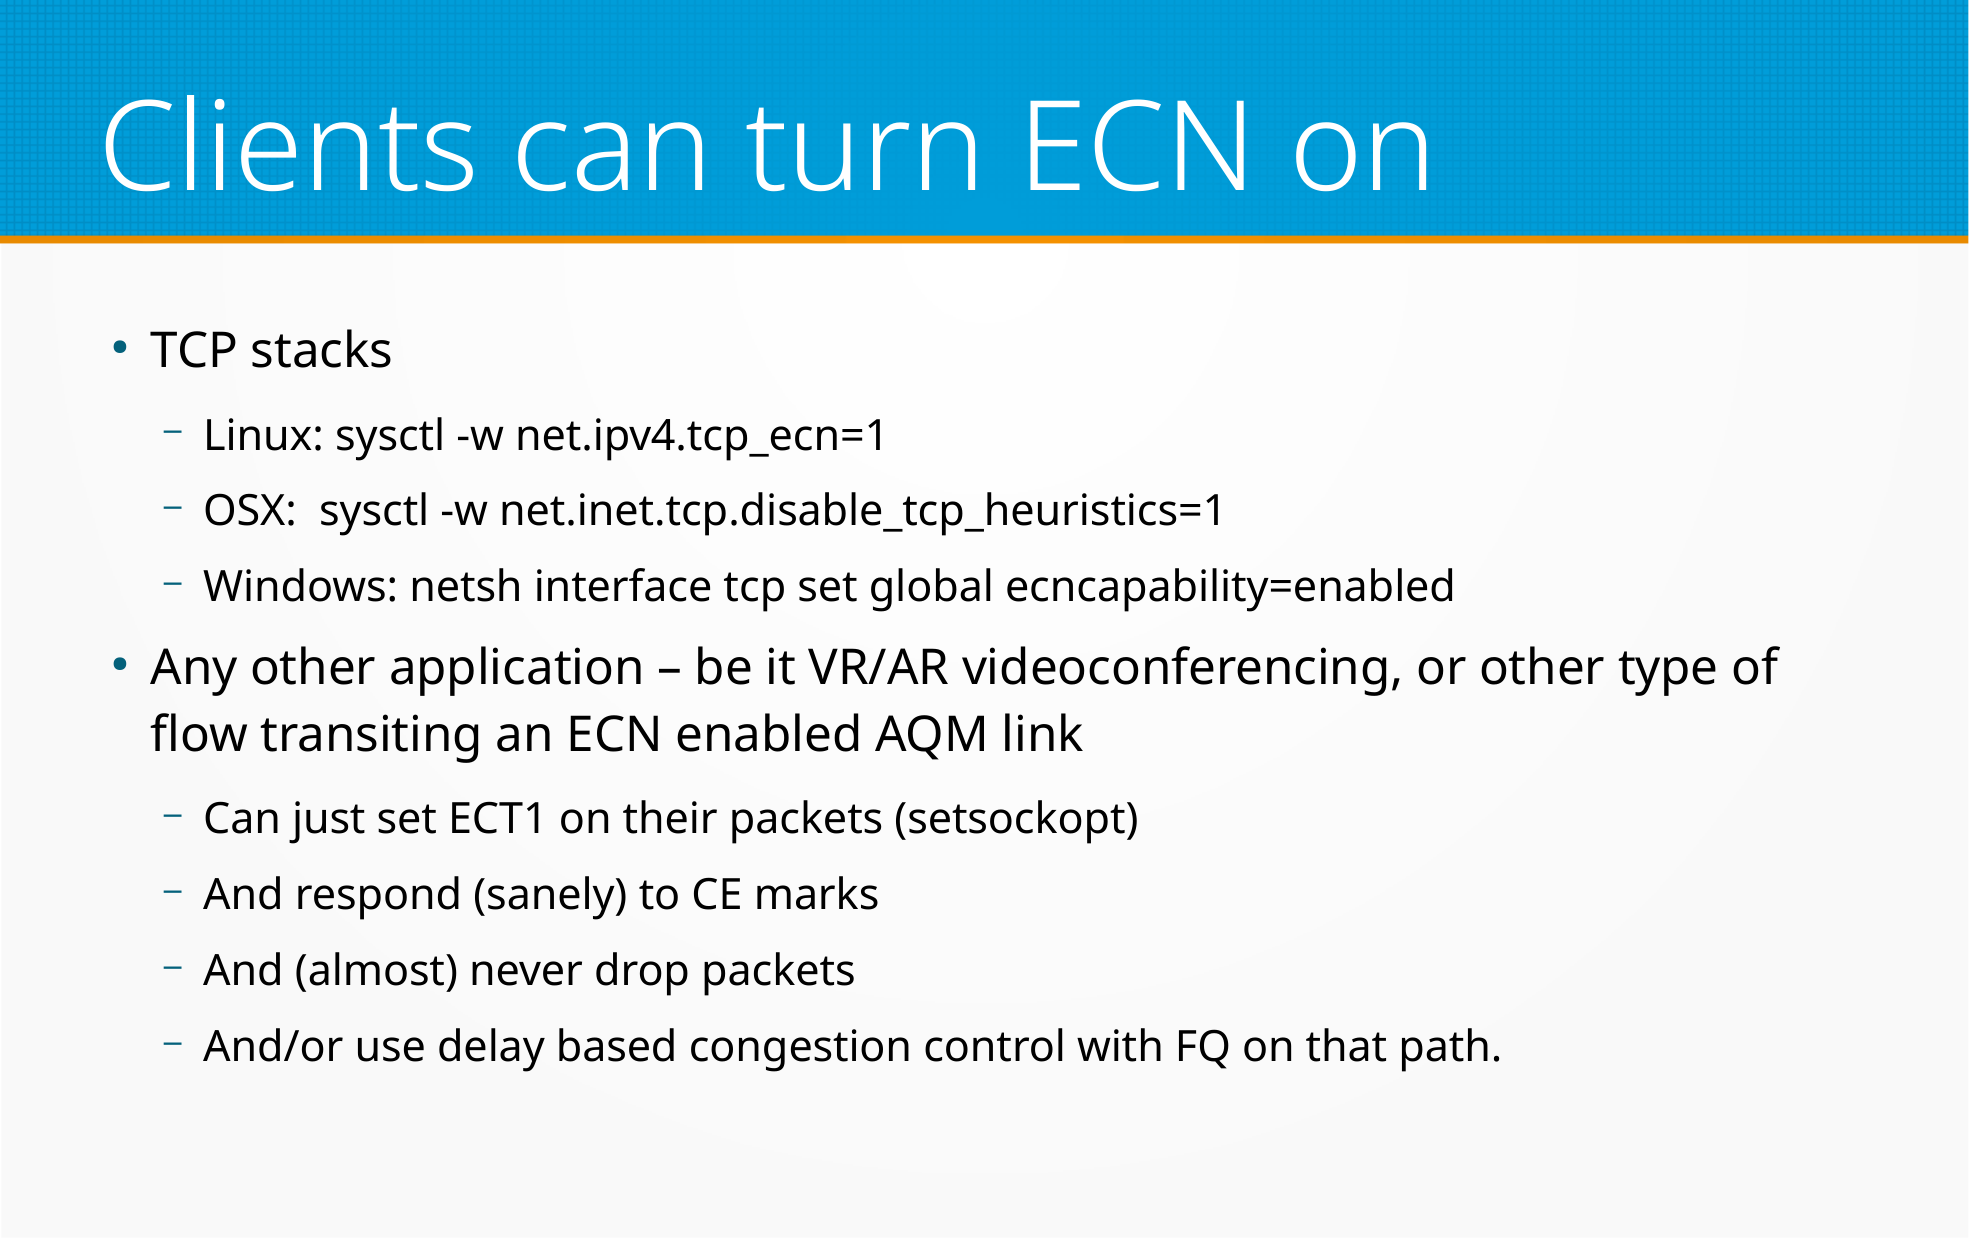

# Clients can turn ECN on
TCP stacks
Linux: sysctl -w net.ipv4.tcp_ecn=1
OSX: sysctl -w net.inet.tcp.disable_tcp_heuristics=1
Windows: netsh interface tcp set global ecncapability=enabled
Any other application – be it VR/AR videoconferencing, or other type of flow transiting an ECN enabled AQM link
Can just set ECT1 on their packets (setsockopt)
And respond (sanely) to CE marks
And (almost) never drop packets
And/or use delay based congestion control with FQ on that path.